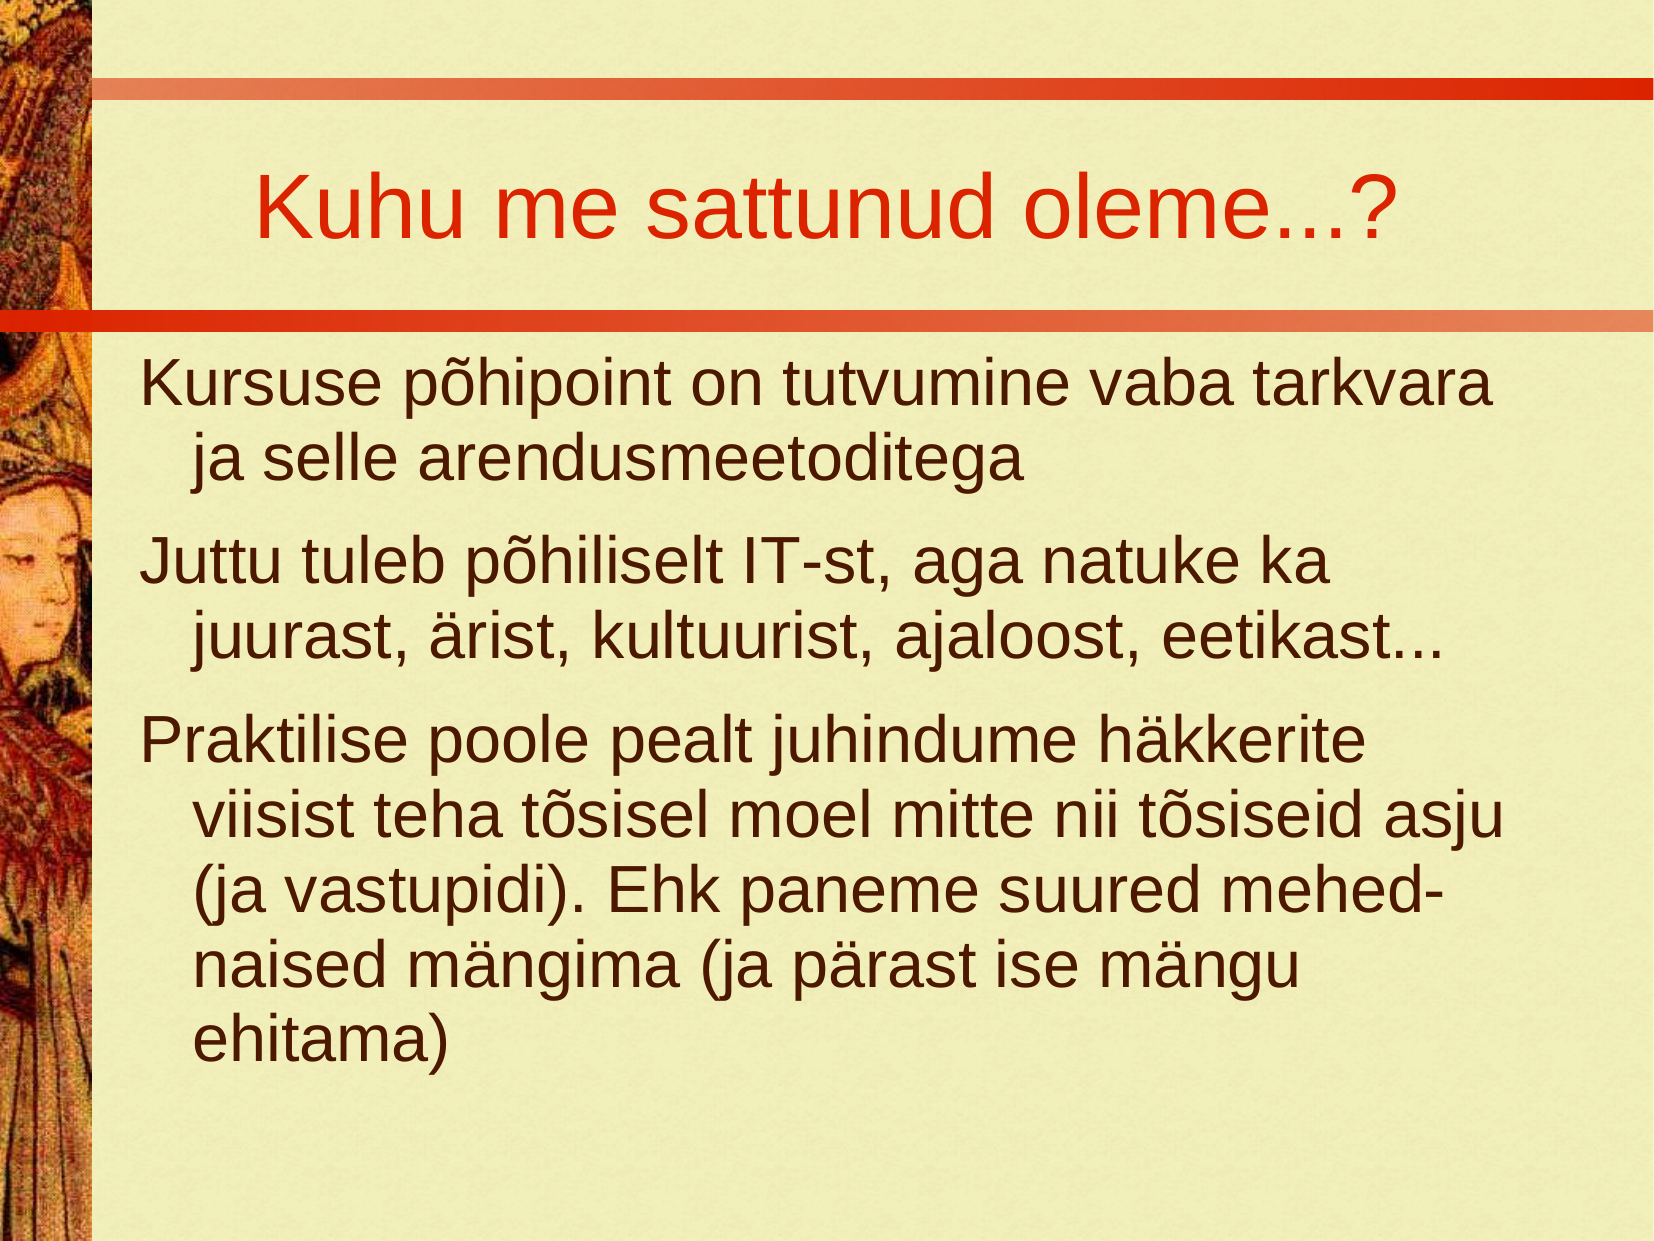

# Kuhu me sattunud oleme...?
Kursuse põhipoint on tutvumine vaba tarkvara ja selle arendusmeetoditega
Juttu tuleb põhiliselt IT-st, aga natuke ka juurast, ärist, kultuurist, ajaloost, eetikast...
Praktilise poole pealt juhindume häkkerite viisist teha tõsisel moel mitte nii tõsiseid asju (ja vastupidi). Ehk paneme suured mehed-naised mängima (ja pärast ise mängu ehitama)